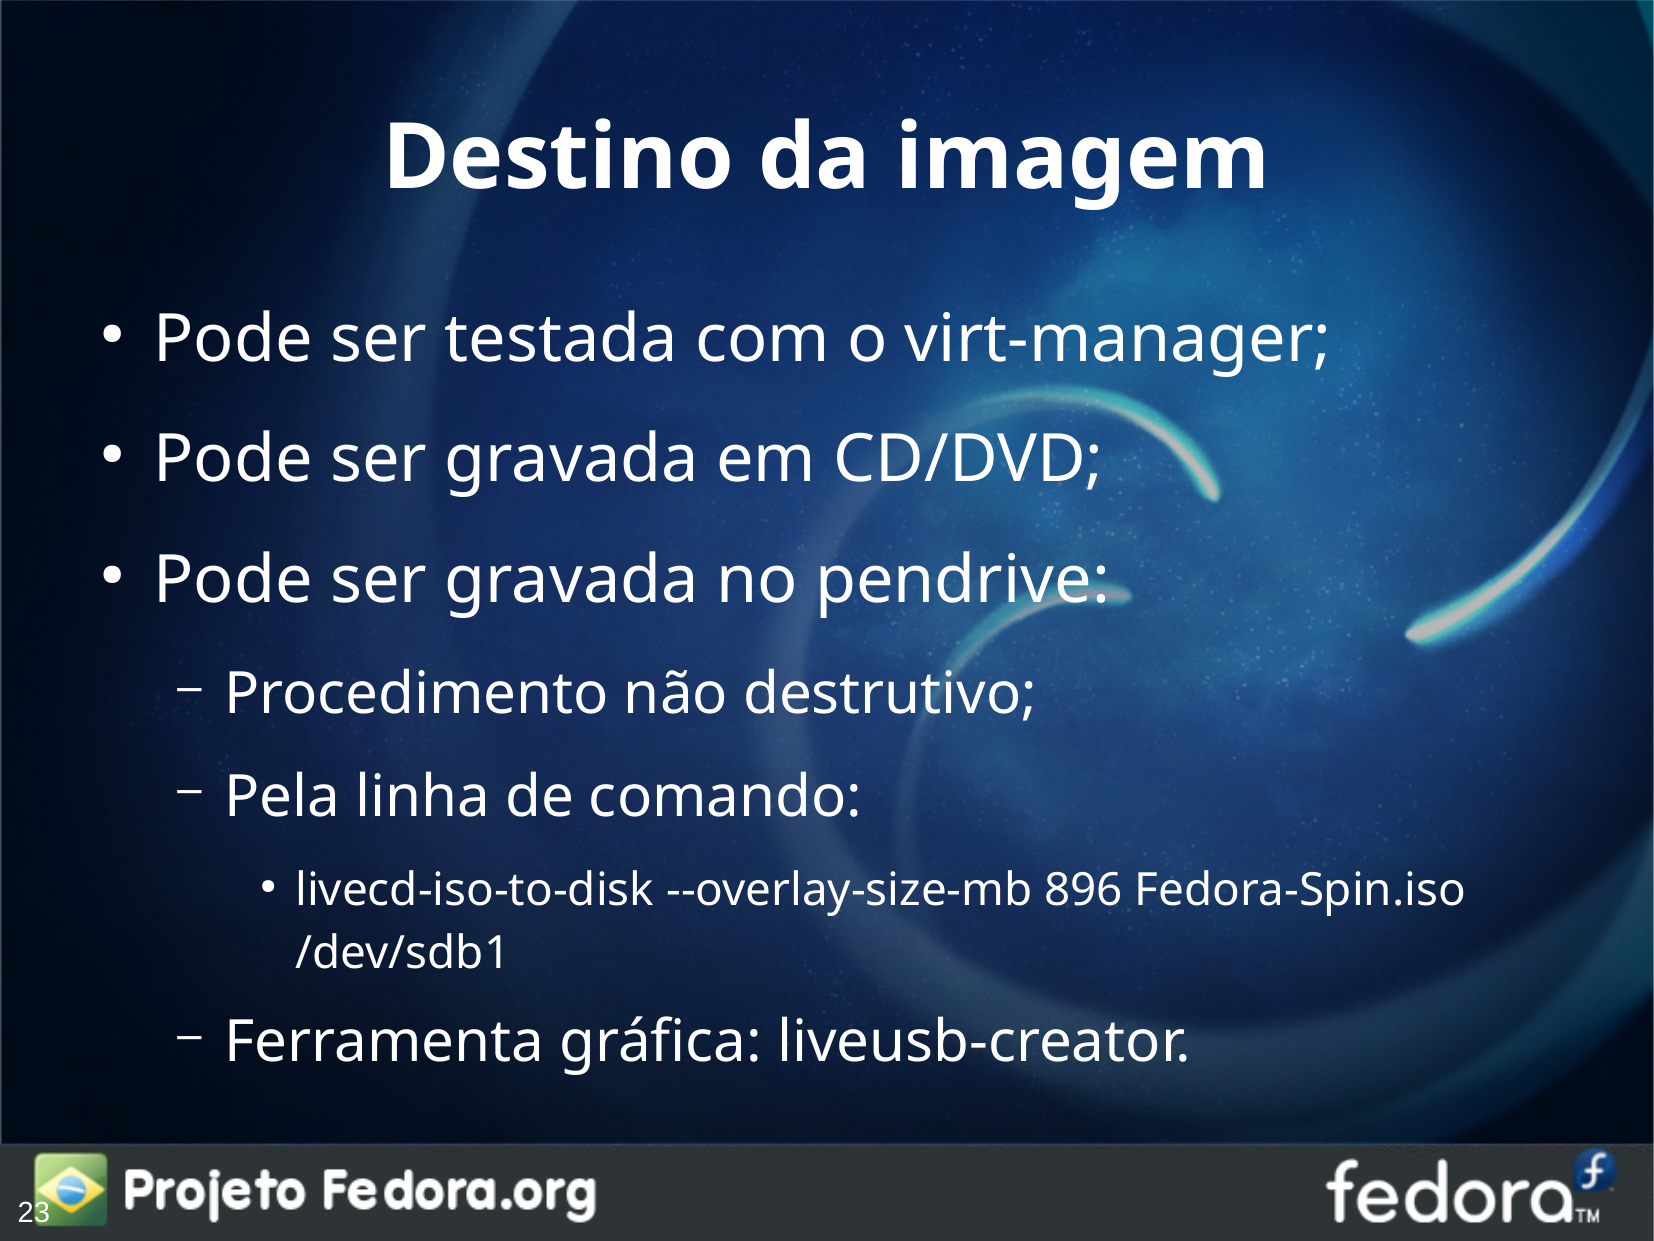

# Destino da imagem
Pode ser testada com o virt-manager;
Pode ser gravada em CD/DVD;
Pode ser gravada no pendrive:
Procedimento não destrutivo;
Pela linha de comando:
livecd-iso-to-disk --overlay-size-mb 896 Fedora-Spin.iso /dev/sdb1
Ferramenta gráfica: liveusb-creator.
23